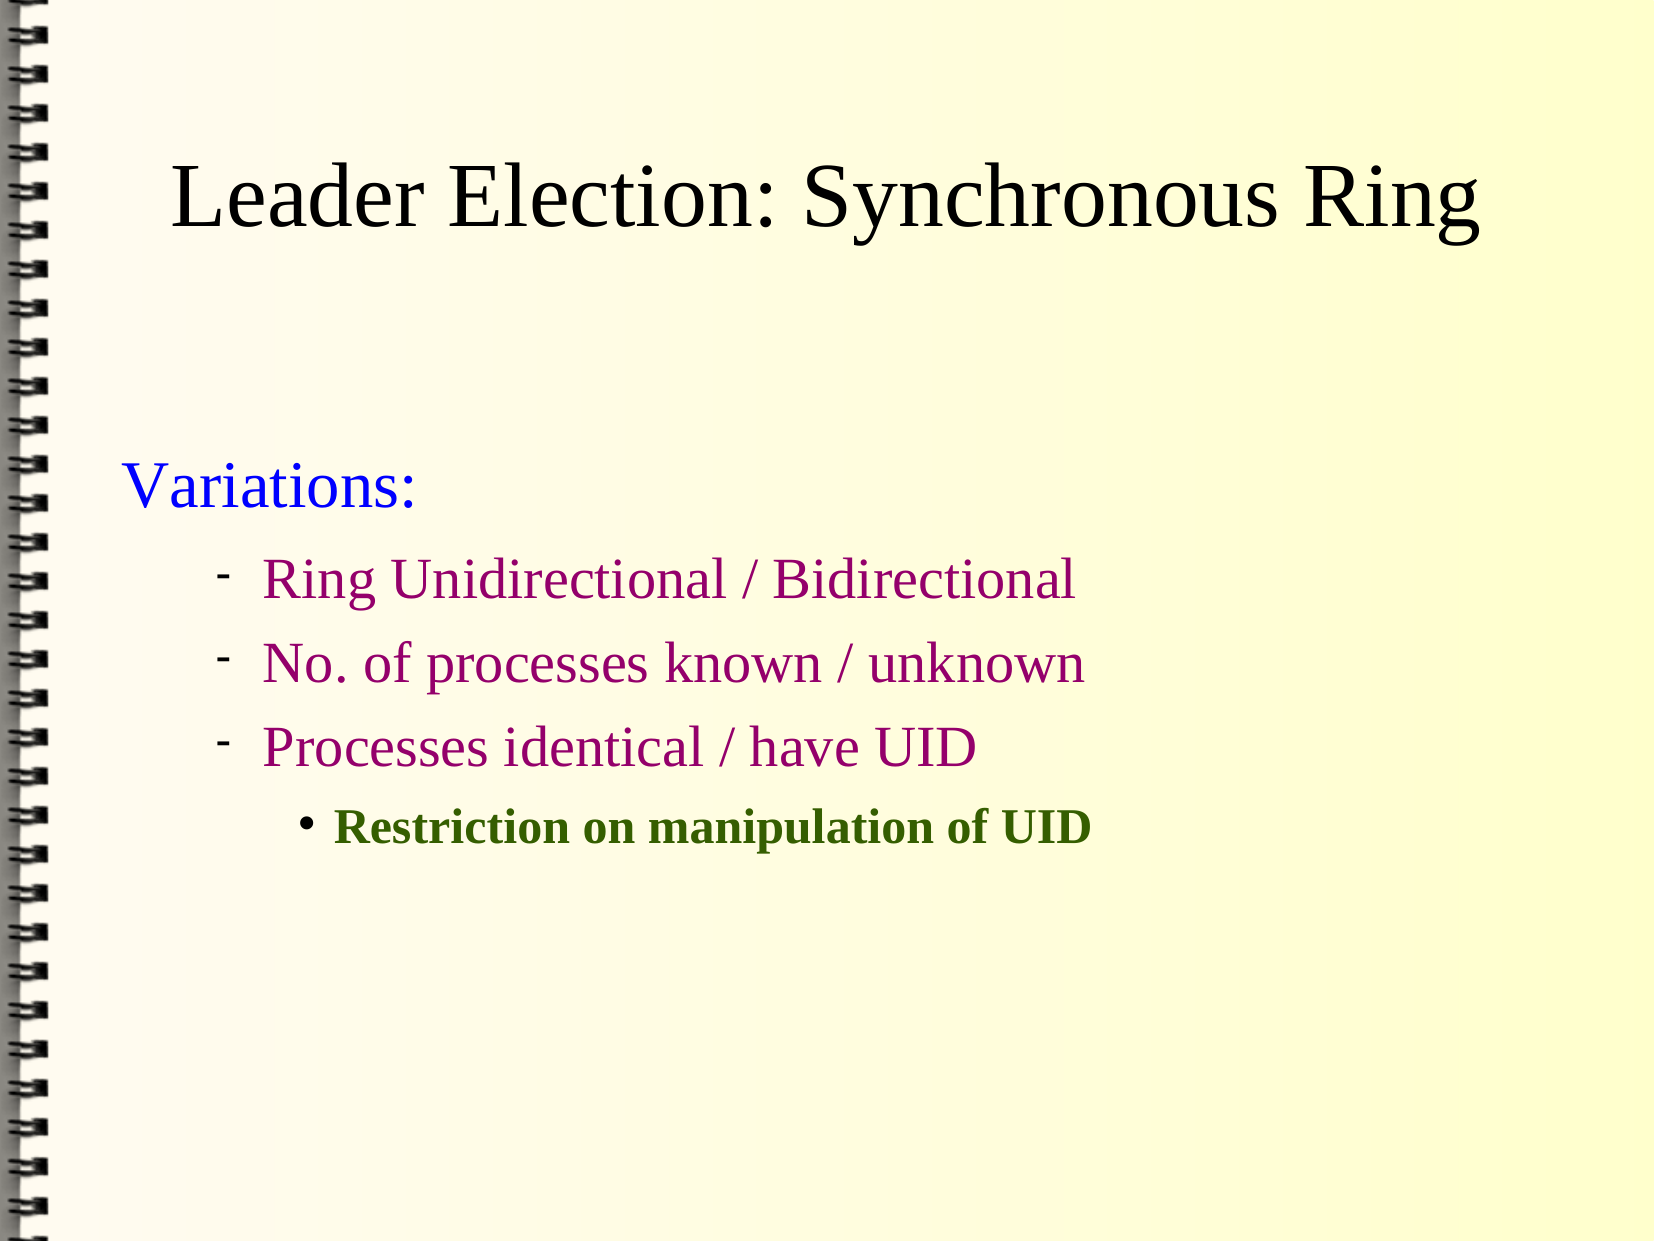

# Leader Election: Synchronous Ring
Variations:
Ring Unidirectional / Bidirectional
No. of processes known / unknown
Processes identical / have UID
Restriction on manipulation of UID